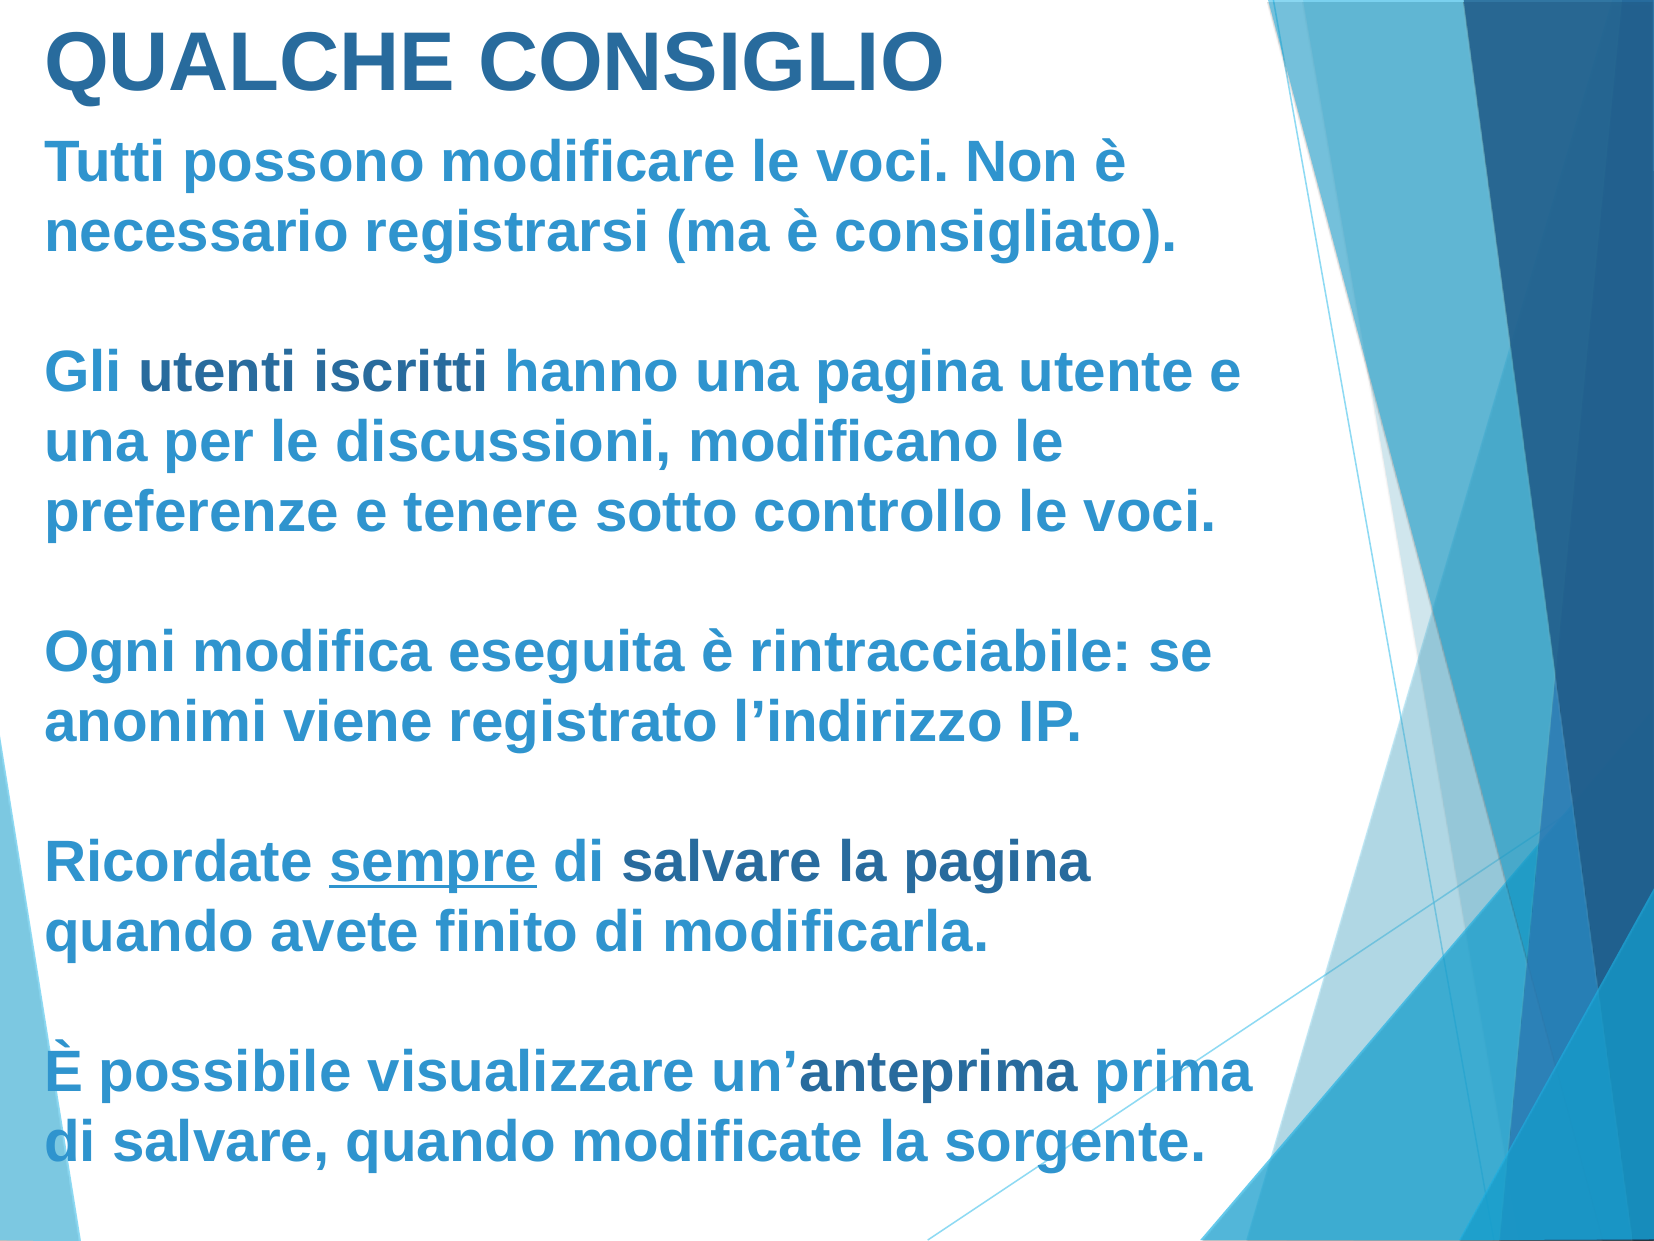

QUALCHE CONSIGLIO
Tutti possono modificare le voci. Non è necessario registrarsi (ma è consigliato).
Gli utenti iscritti hanno una pagina utente e una per le discussioni, modificano le preferenze e tenere sotto controllo le voci.
Ogni modifica eseguita è rintracciabile: se anonimi viene registrato l’indirizzo IP.
Ricordate sempre di salvare la pagina quando avete finito di modificarla.
È possibile visualizzare un’anteprima prima di salvare, quando modificate la sorgente.